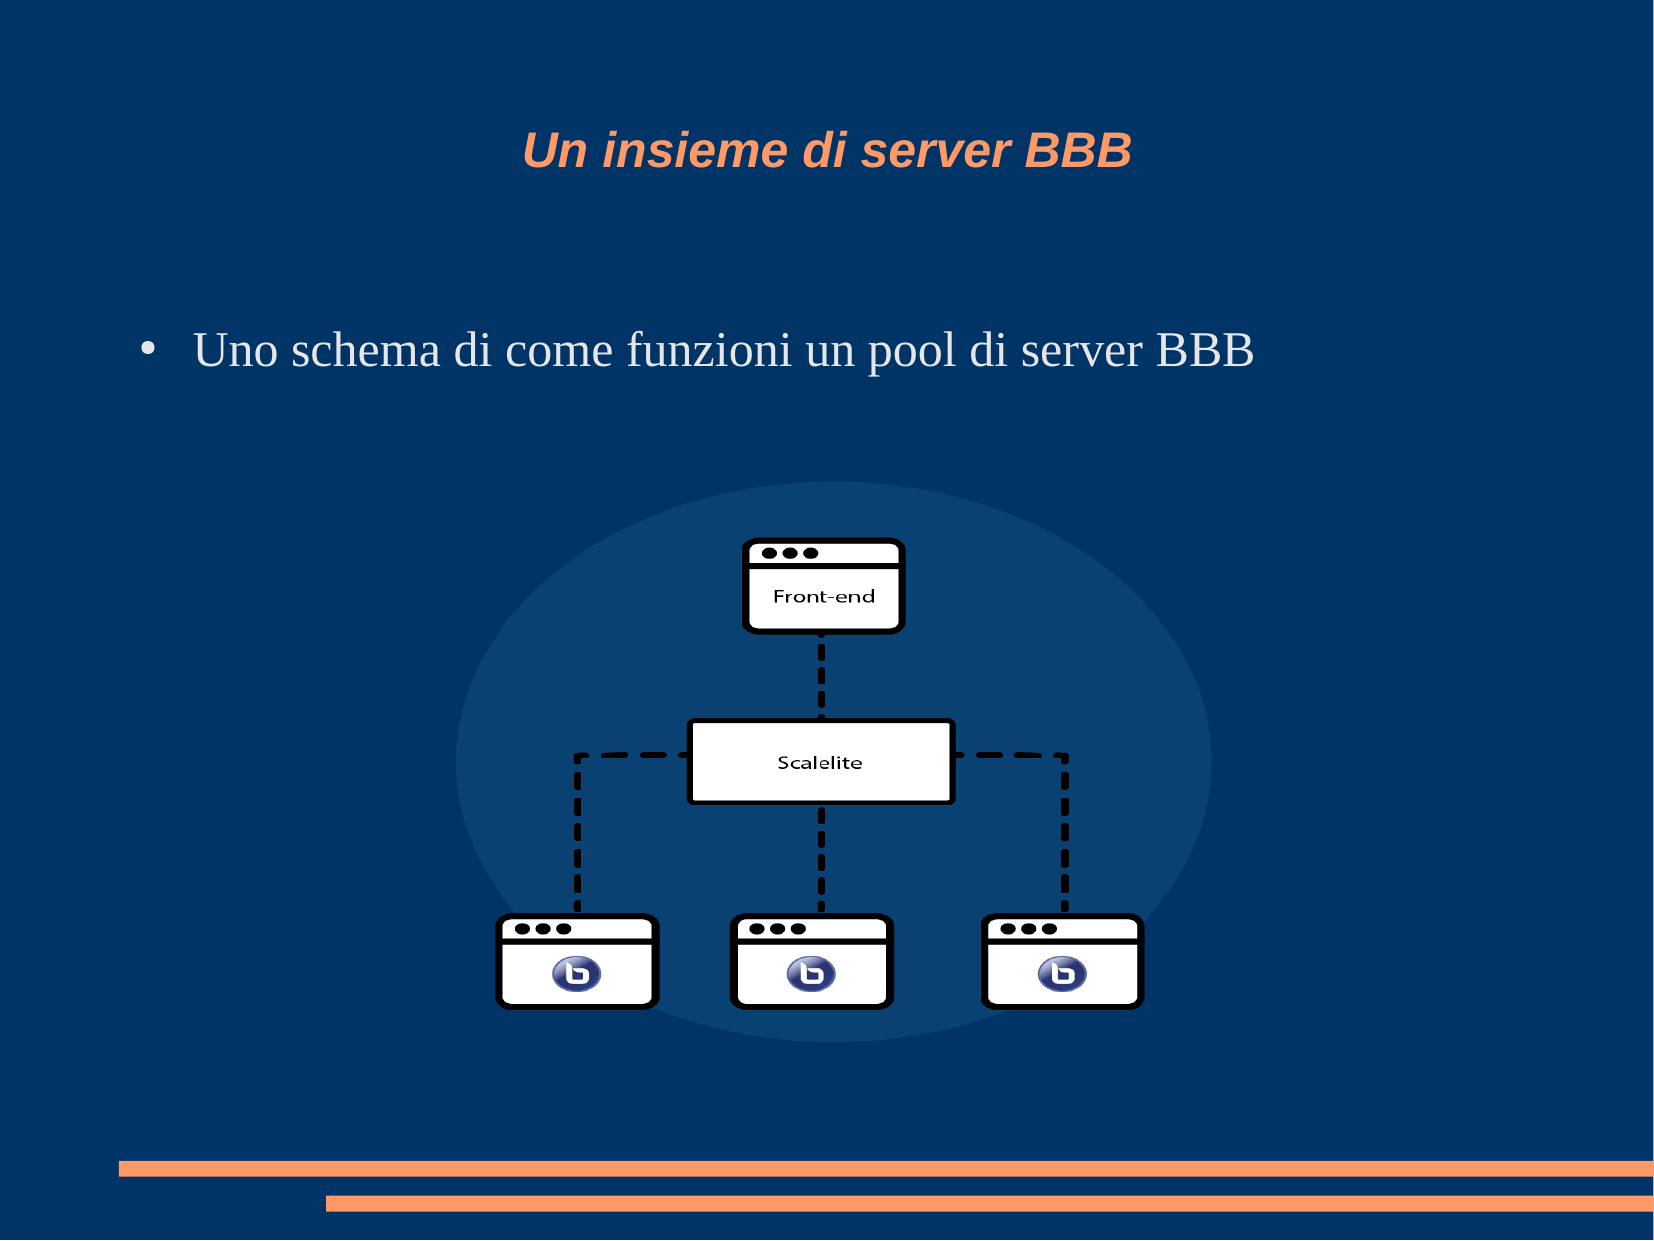

# Un insieme di server BBB
Uno schema di come funzioni un pool di server BBB